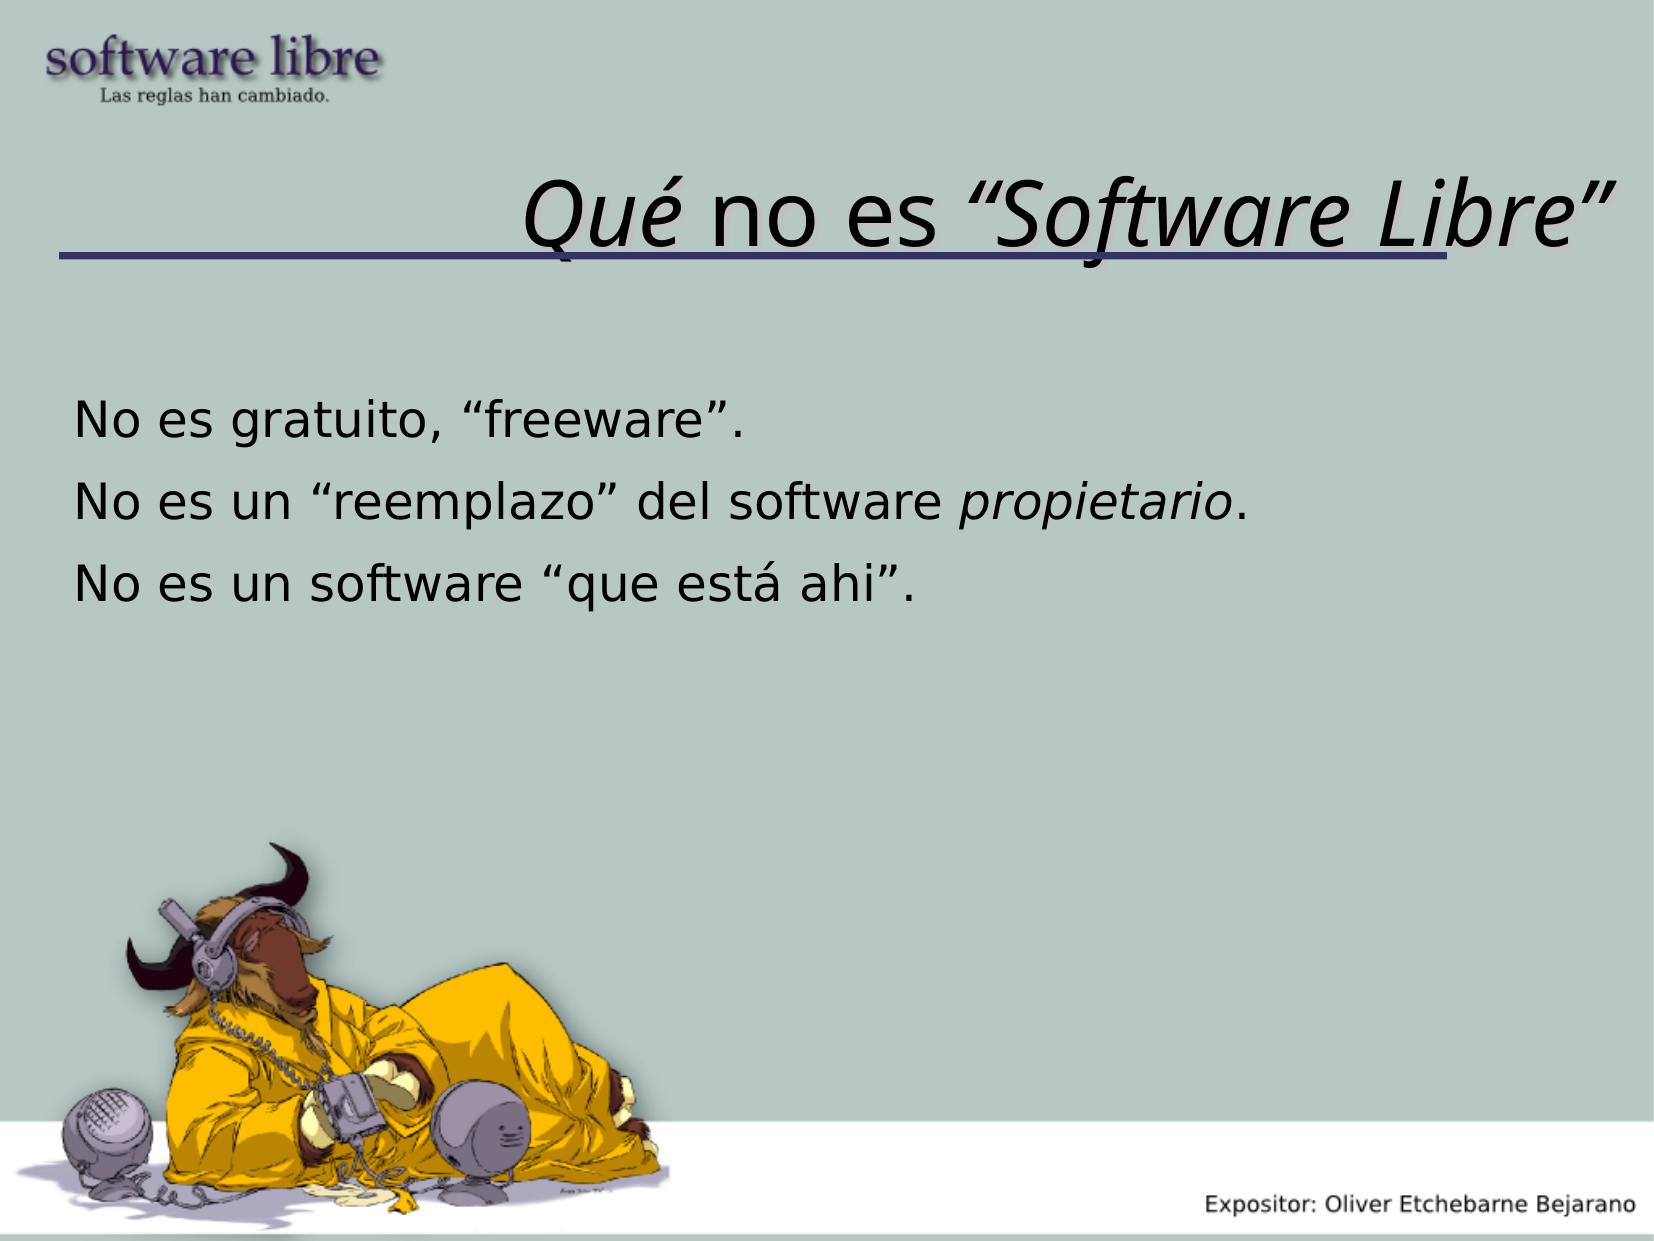

Qué no es “Software Libre”
No es gratuito, “freeware”.
No es un “reemplazo” del software propietario.
No es un software “que está ahi”.